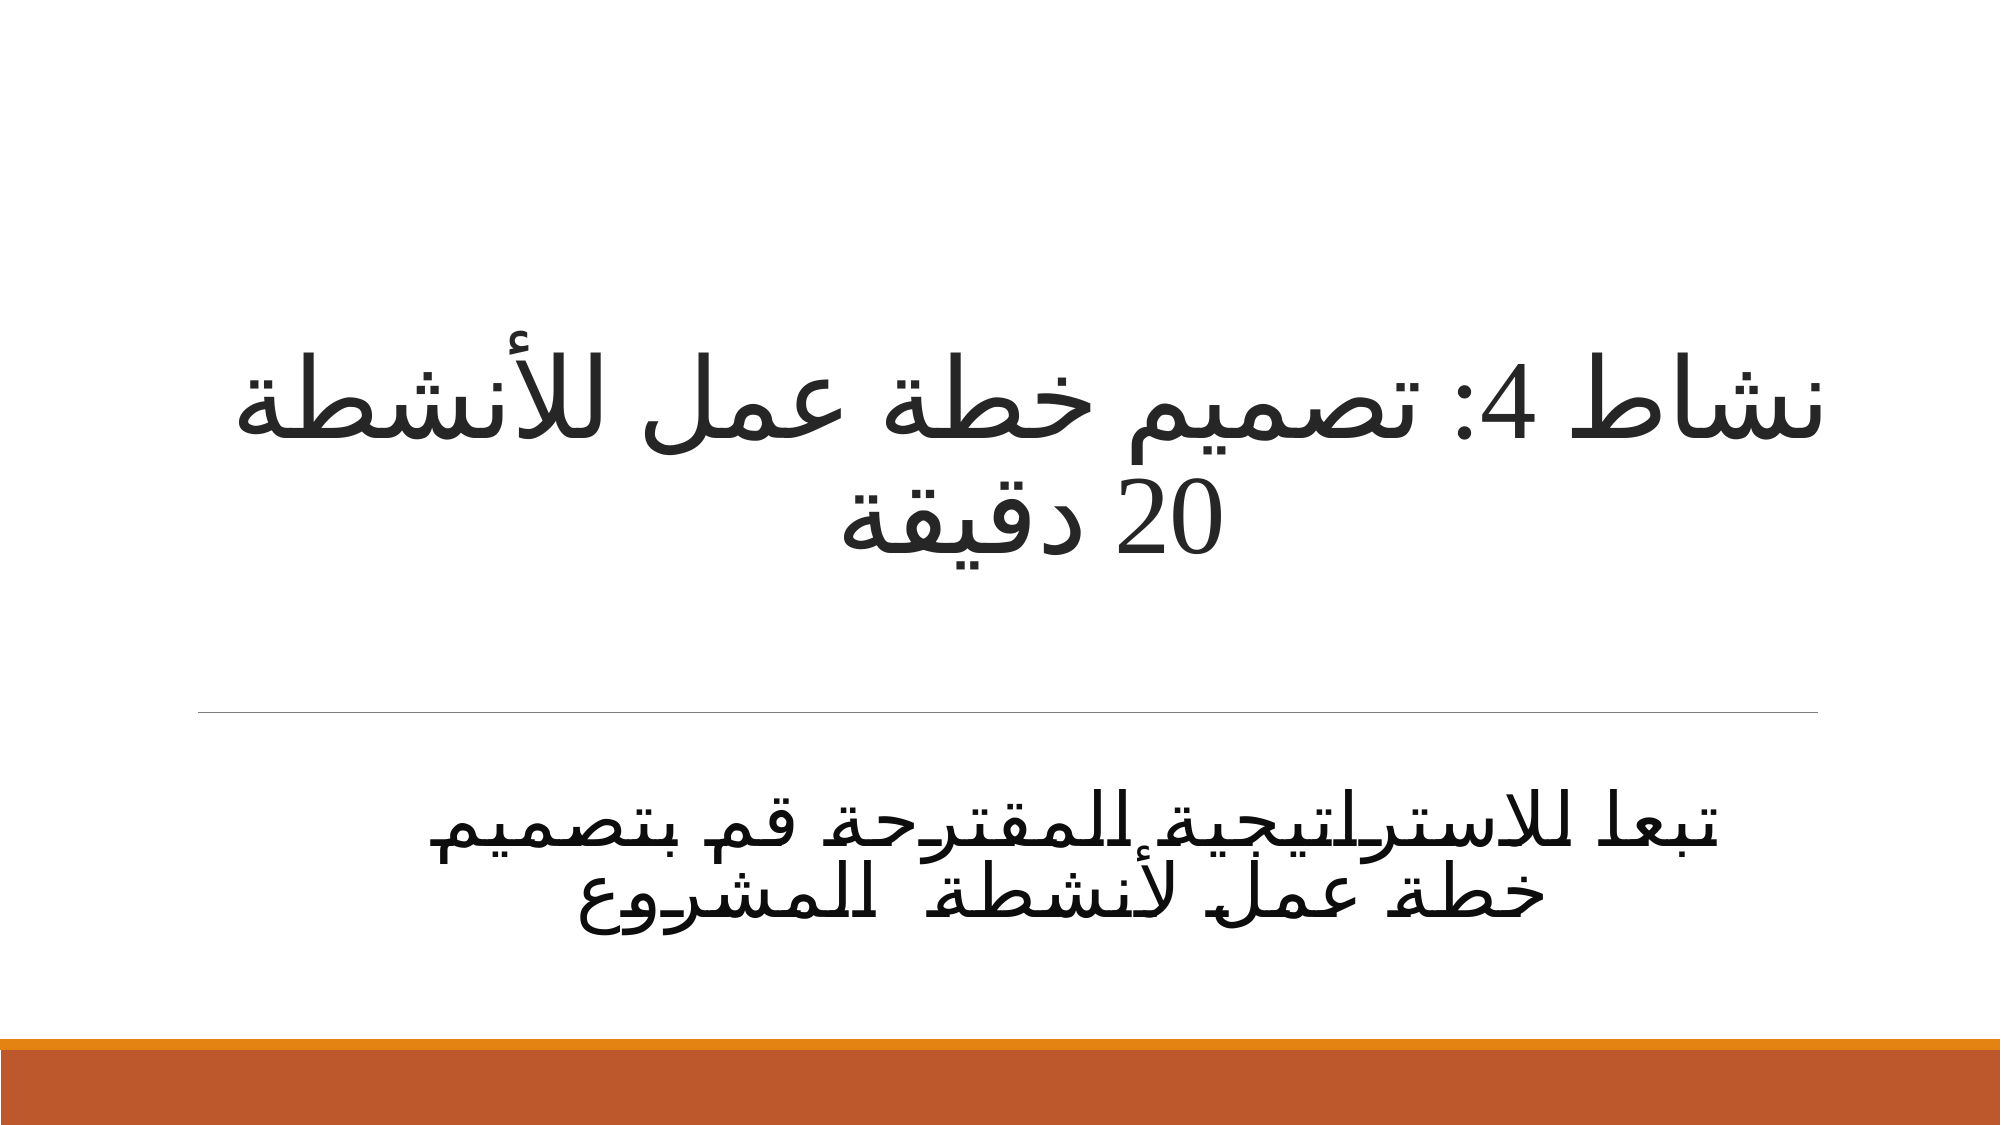

# نشاط 4: تصميم خطة عمل للأنشطة 20 دقيقة
تبعا للاستراتيجية المقترحة قم بتصميم خطة عمل لأنشطة المشروع